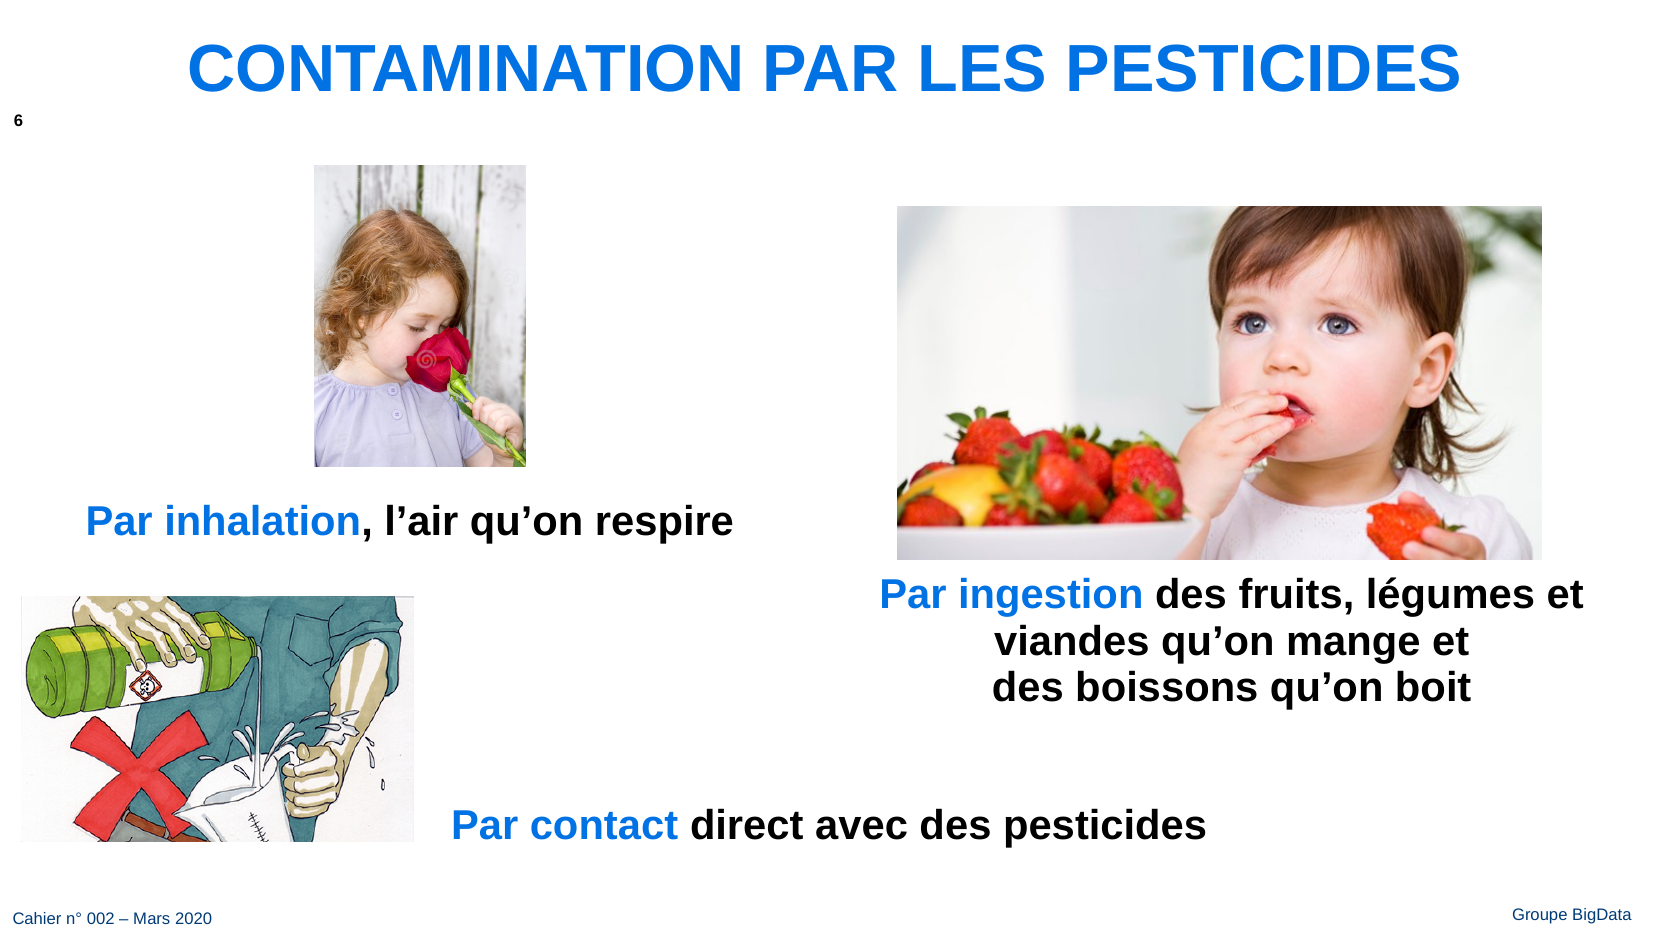

CONTAMINATION PAR LES PESTICIDES
Par inhalation, l’air qu’on respire
Par ingestion des fruits, légumes et
viandes qu’on mange et
des boissons qu’on boit
Par contact direct avec des pesticides
Groupe BigData
Cahier n° 002 – Mars 2020
Groupe BigData